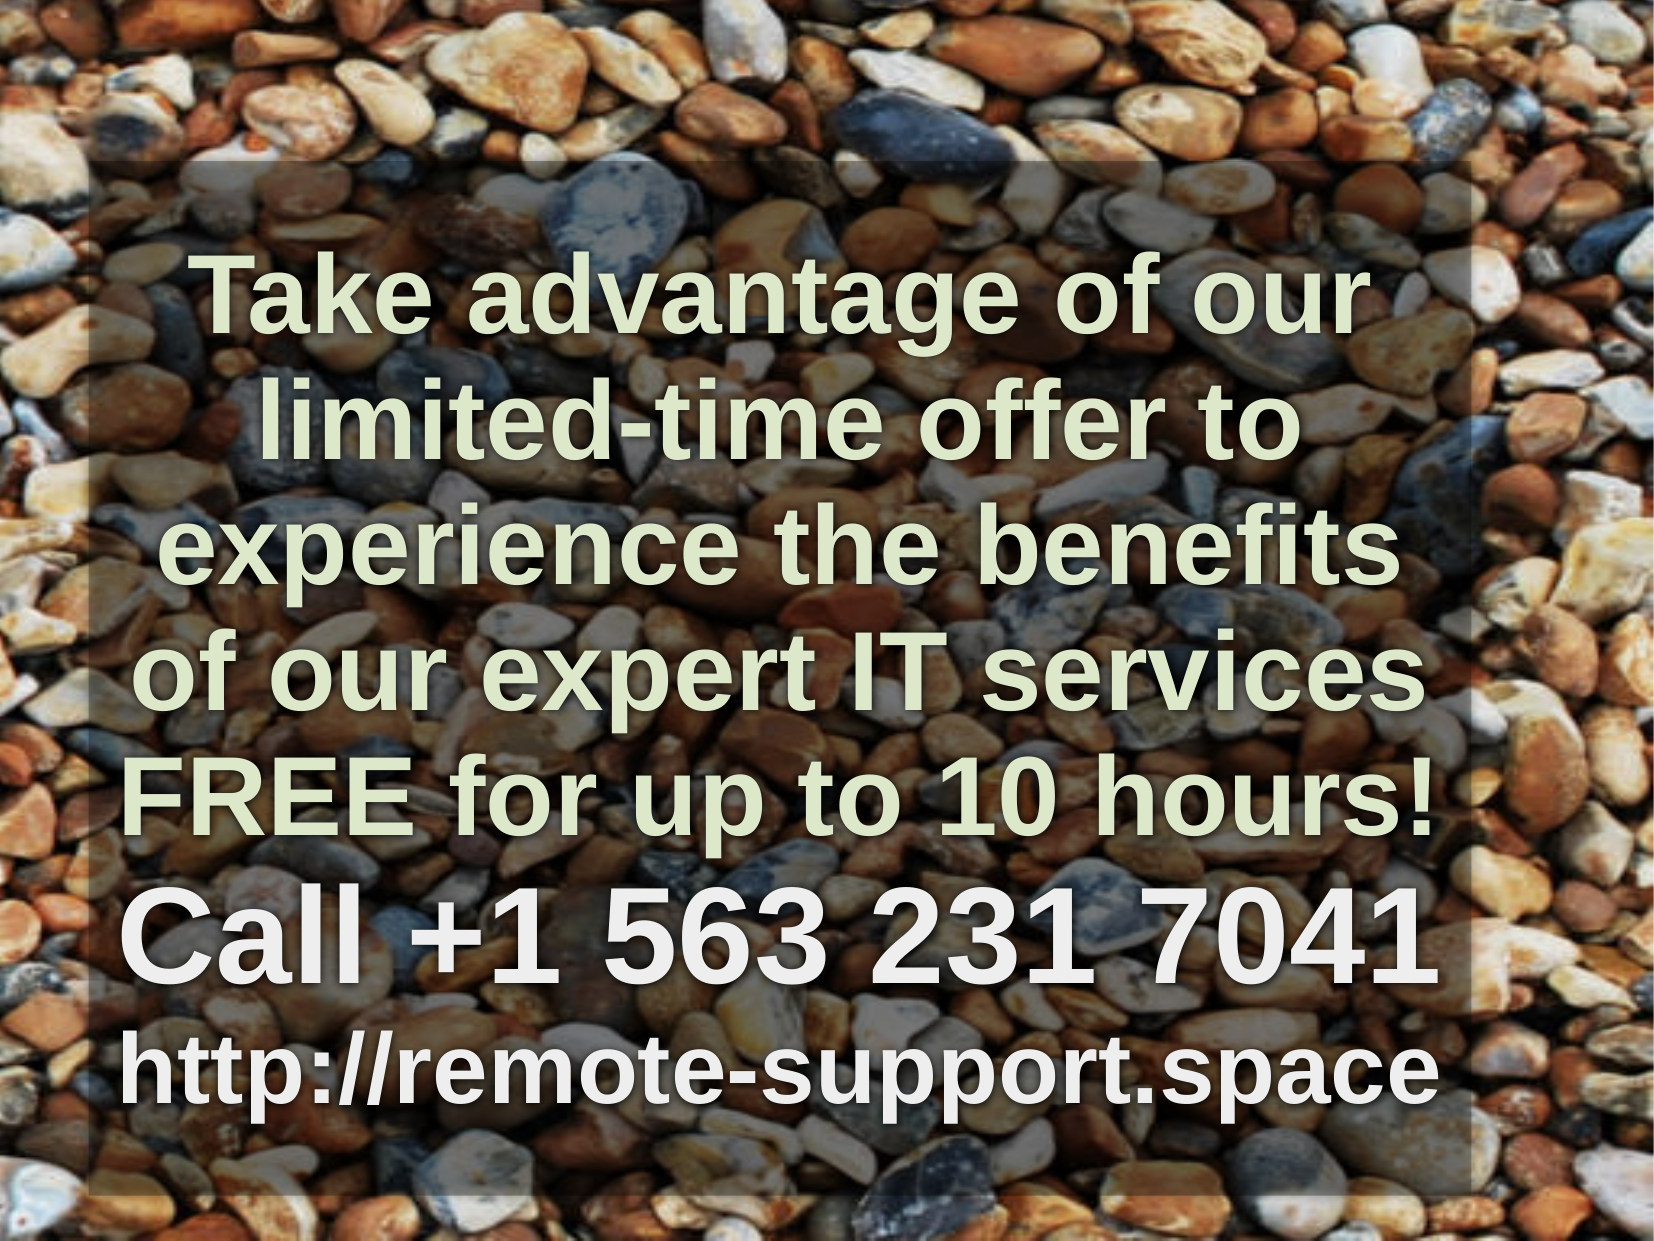

Take advantage of our limited-time offer to experience the benefits of our expert IT services FREE for up to 10 hours!
Call +1 563 231 7041
http://remote-support.space